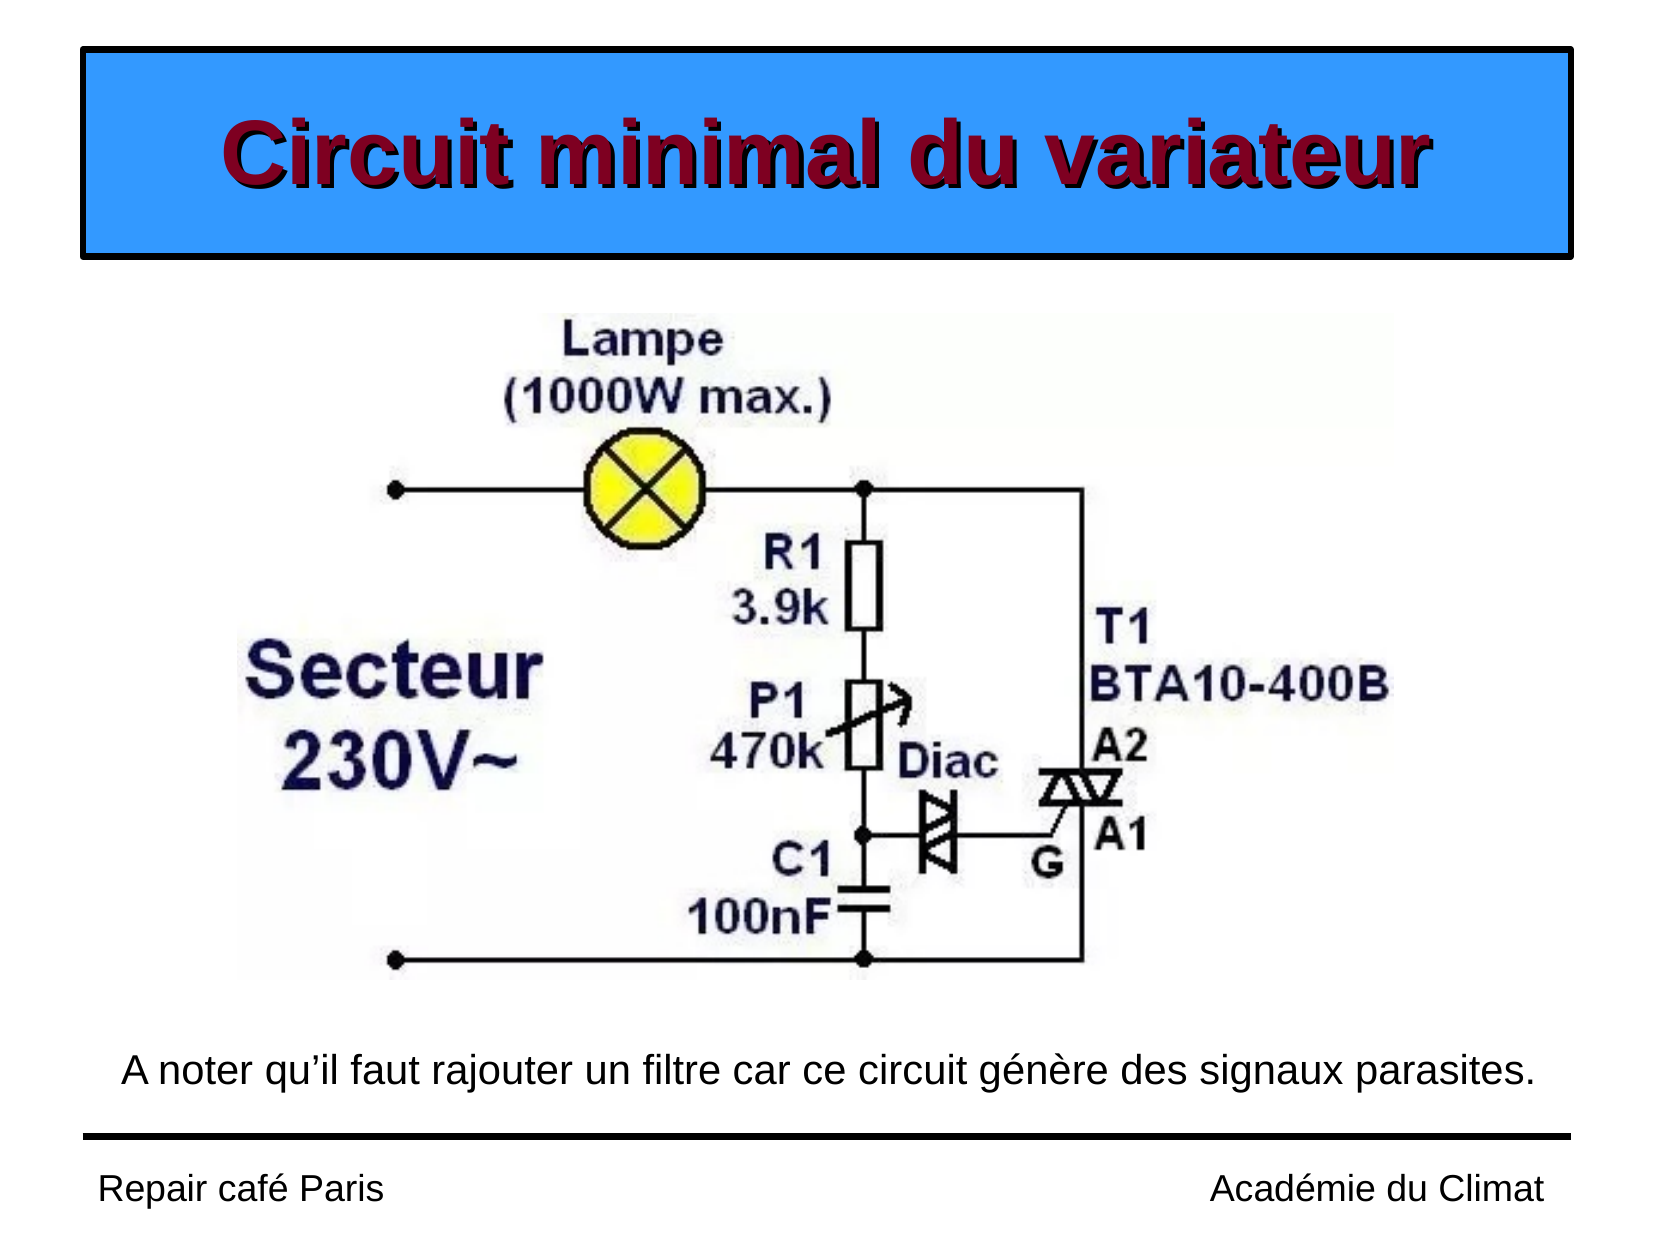

# Circuit minimal du variateur
A noter qu’il faut rajouter un filtre car ce circuit génère des signaux parasites.
Repair café Paris	Académie du Climat